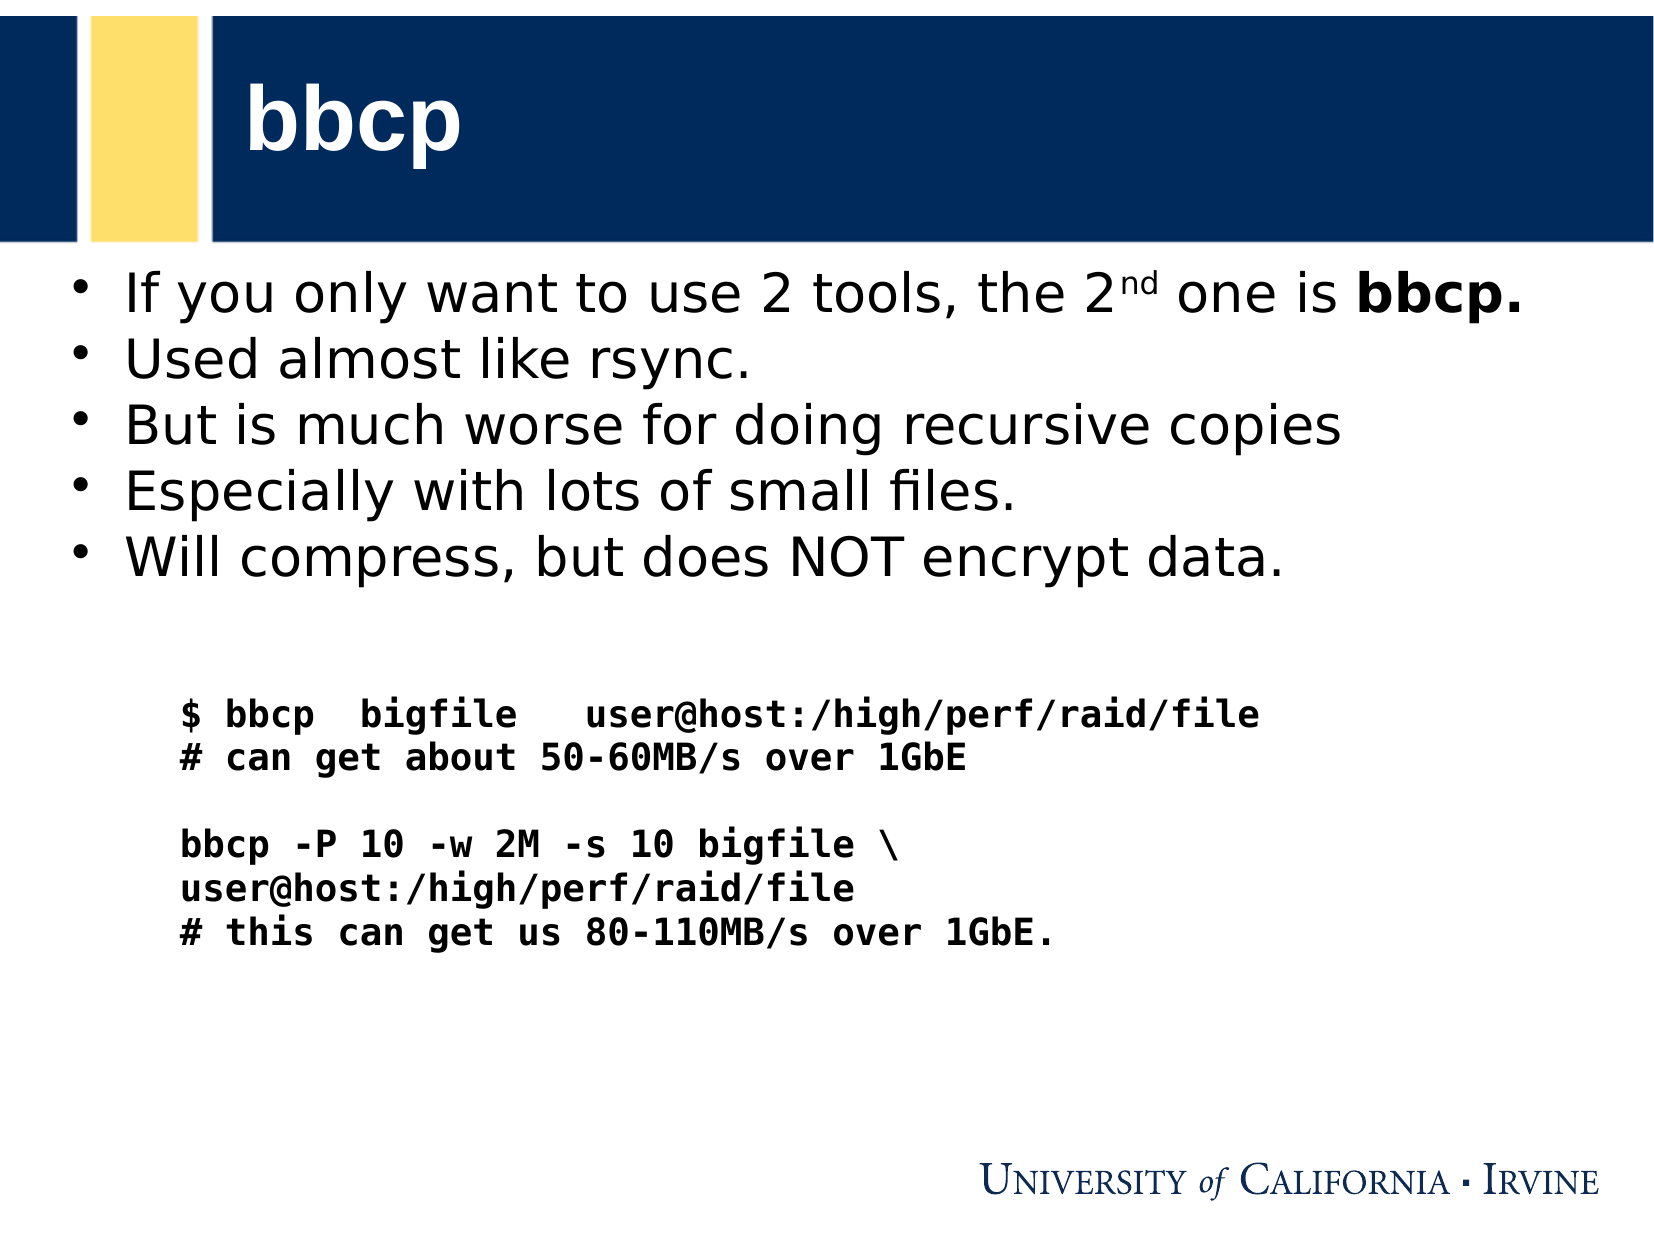

# bbcp
If you only want to use 2 tools, the 2nd one is bbcp.
Used almost like rsync.
But is much worse for doing recursive copies
Especially with lots of small files.
Will compress, but does NOT encrypt data.
$ bbcp bigfile user@host:/high/perf/raid/file
# can get about 50-60MB/s over 1GbE
bbcp -P 10 -w 2M -s 10 bigfile \
user@host:/high/perf/raid/file
# this can get us 80-110MB/s over 1GbE.